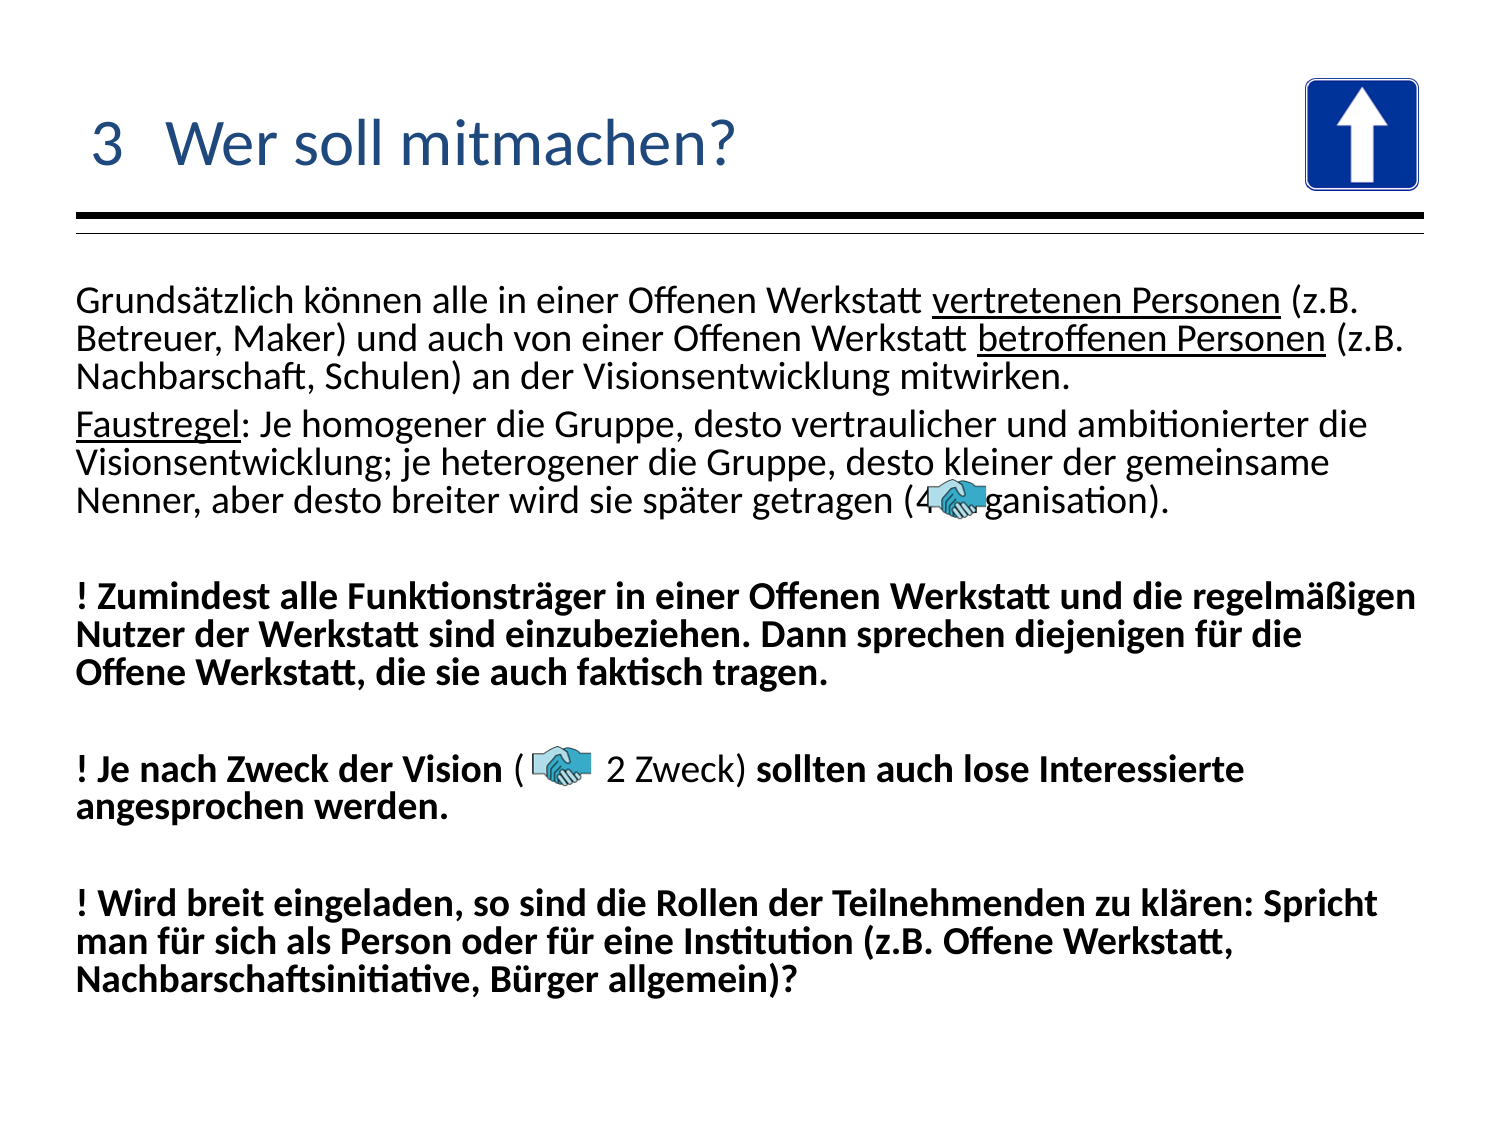

# 3	Wer soll mitmachen?
Grundsätzlich können alle in einer Offenen Werkstatt vertretenen Personen (z.B. Betreuer, Maker) und auch von einer Offenen Werkstatt betroffenen Personen (z.B. Nachbarschaft, Schulen) an der Visionsentwicklung mitwirken.
Faustregel: Je homogener die Gruppe, desto vertraulicher und ambitionierter die Visionsentwicklung; je heterogener die Gruppe, desto kleiner der gemeinsame Nenner, aber desto breiter wird sie später getragen (4 Organisation).
! Zumindest alle Funktionsträger in einer Offenen Werkstatt und die regelmäßigen Nutzer der Werkstatt sind einzubeziehen. Dann sprechen diejenigen für die Offene Werkstatt, die sie auch faktisch tragen.
! Je nach Zweck der Vision ( 2 Zweck) sollten auch lose Interessierte angesprochen werden.
! Wird breit eingeladen, so sind die Rollen der Teilnehmenden zu klären: Spricht man für sich als Person oder für eine Institution (z.B. Offene Werkstatt, Nachbarschaftsinitiative, Bürger allgemein)?